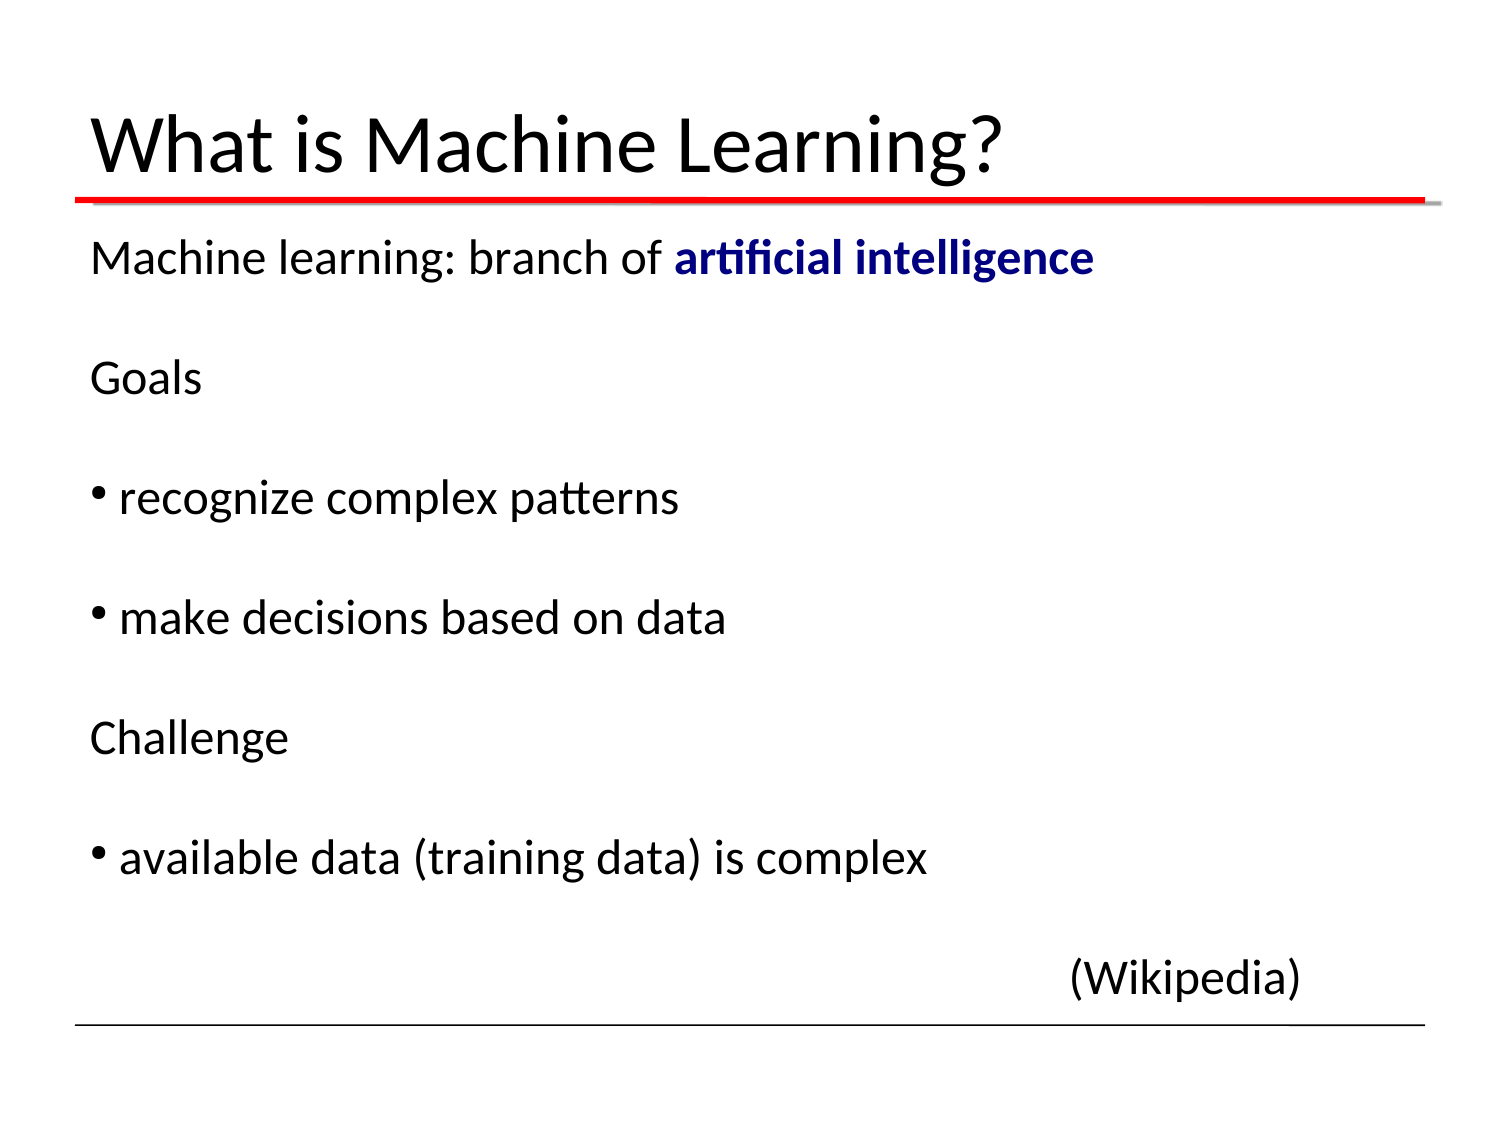

# What is Machine Learning?
Machine learning: branch of artificial intelligence
Goals
 recognize complex patterns
 make decisions based on data
Challenge
 available data (training data) is complex
						 (Wikipedia)